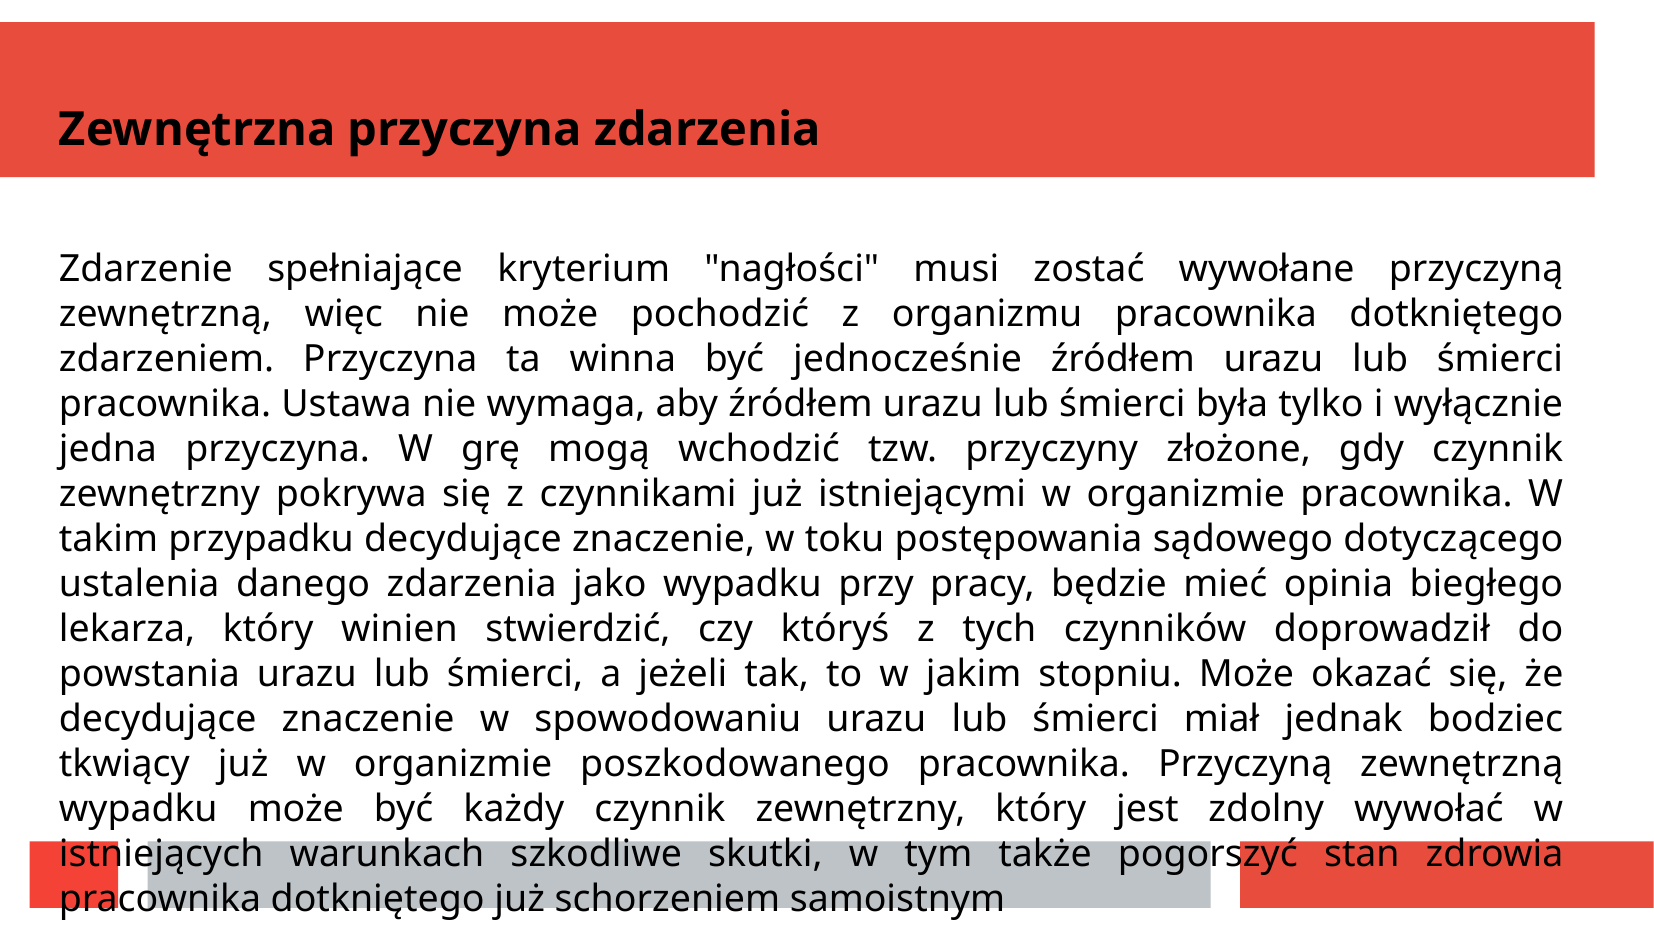

# Zewnętrzna przyczyna zdarzenia
Zdarzenie spełniające kryterium "nagłości" musi zostać wywołane przyczyną zewnętrzną, więc nie może pochodzić z organizmu pracownika dotkniętego zdarzeniem. Przyczyna ta winna być jednocześnie źródłem urazu lub śmierci pracownika. Ustawa nie wymaga, aby źródłem urazu lub śmierci była tylko i wyłącznie jedna przyczyna. W grę mogą wchodzić tzw. przyczyny złożone, gdy czynnik zewnętrzny pokrywa się z czynnikami już istniejącymi w organizmie pracownika. W takim przypadku decydujące znaczenie, w toku postępowania sądowego dotyczącego ustalenia danego zdarzenia jako wypadku przy pracy, będzie mieć opinia biegłego lekarza, który winien stwierdzić, czy któryś z tych czynników doprowadził do powstania urazu lub śmierci, a jeżeli tak, to w jakim stopniu. Może okazać się, że decydujące znaczenie w spowodowaniu urazu lub śmierci miał jednak bodziec tkwiący już w organizmie poszkodowanego pracownika. Przyczyną zewnętrzną wypadku może być każdy czynnik zewnętrzny, który jest zdolny wywołać w istniejących warunkach szkodliwe skutki, w tym także pogorszyć stan zdrowia pracownika dotkniętego już schorzeniem samoistnym